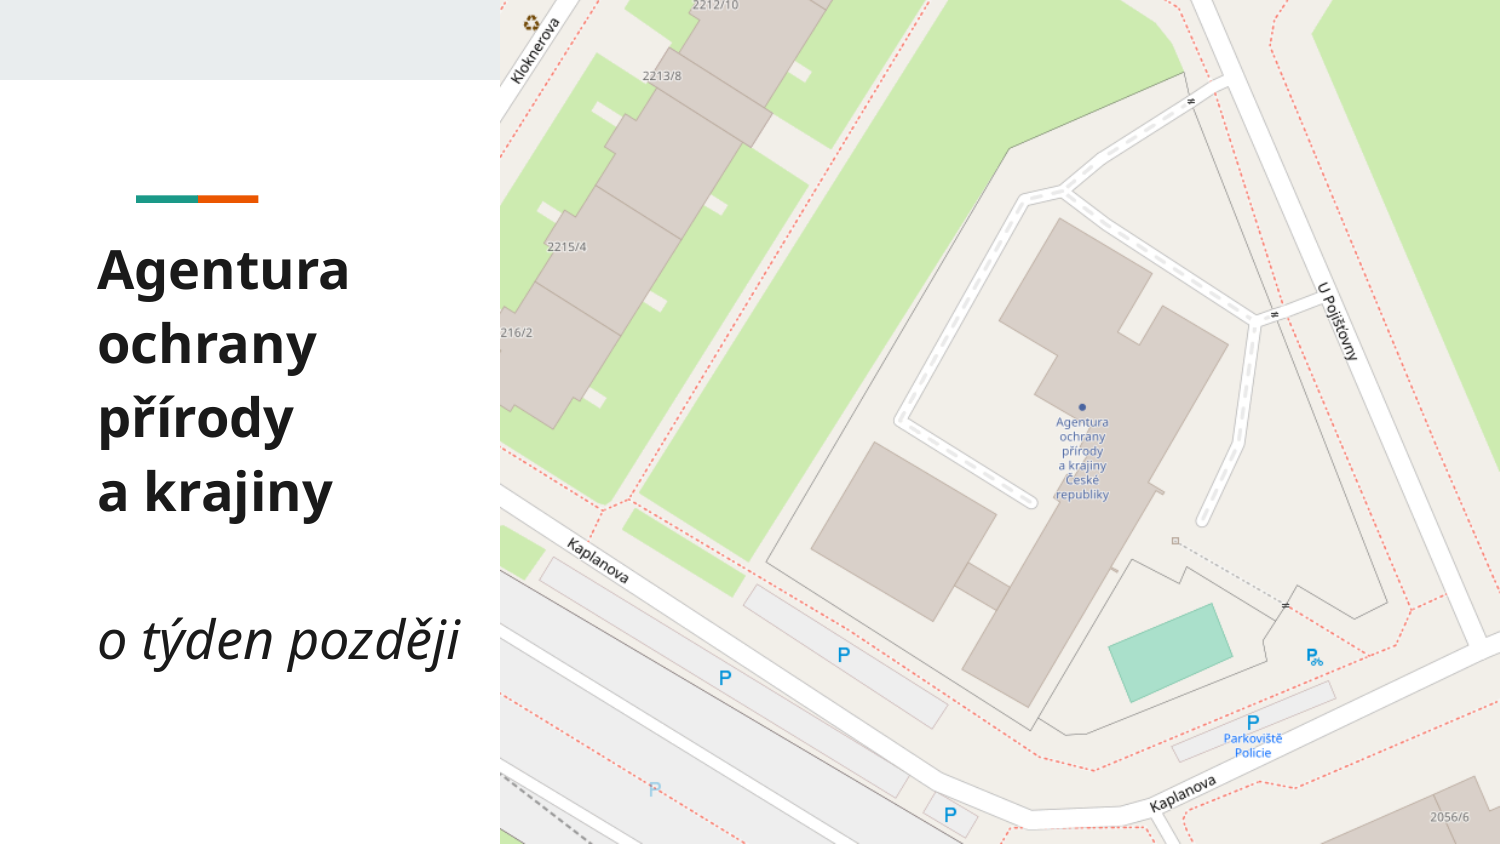

# Agentura ochrany přírody a krajiny o týden později